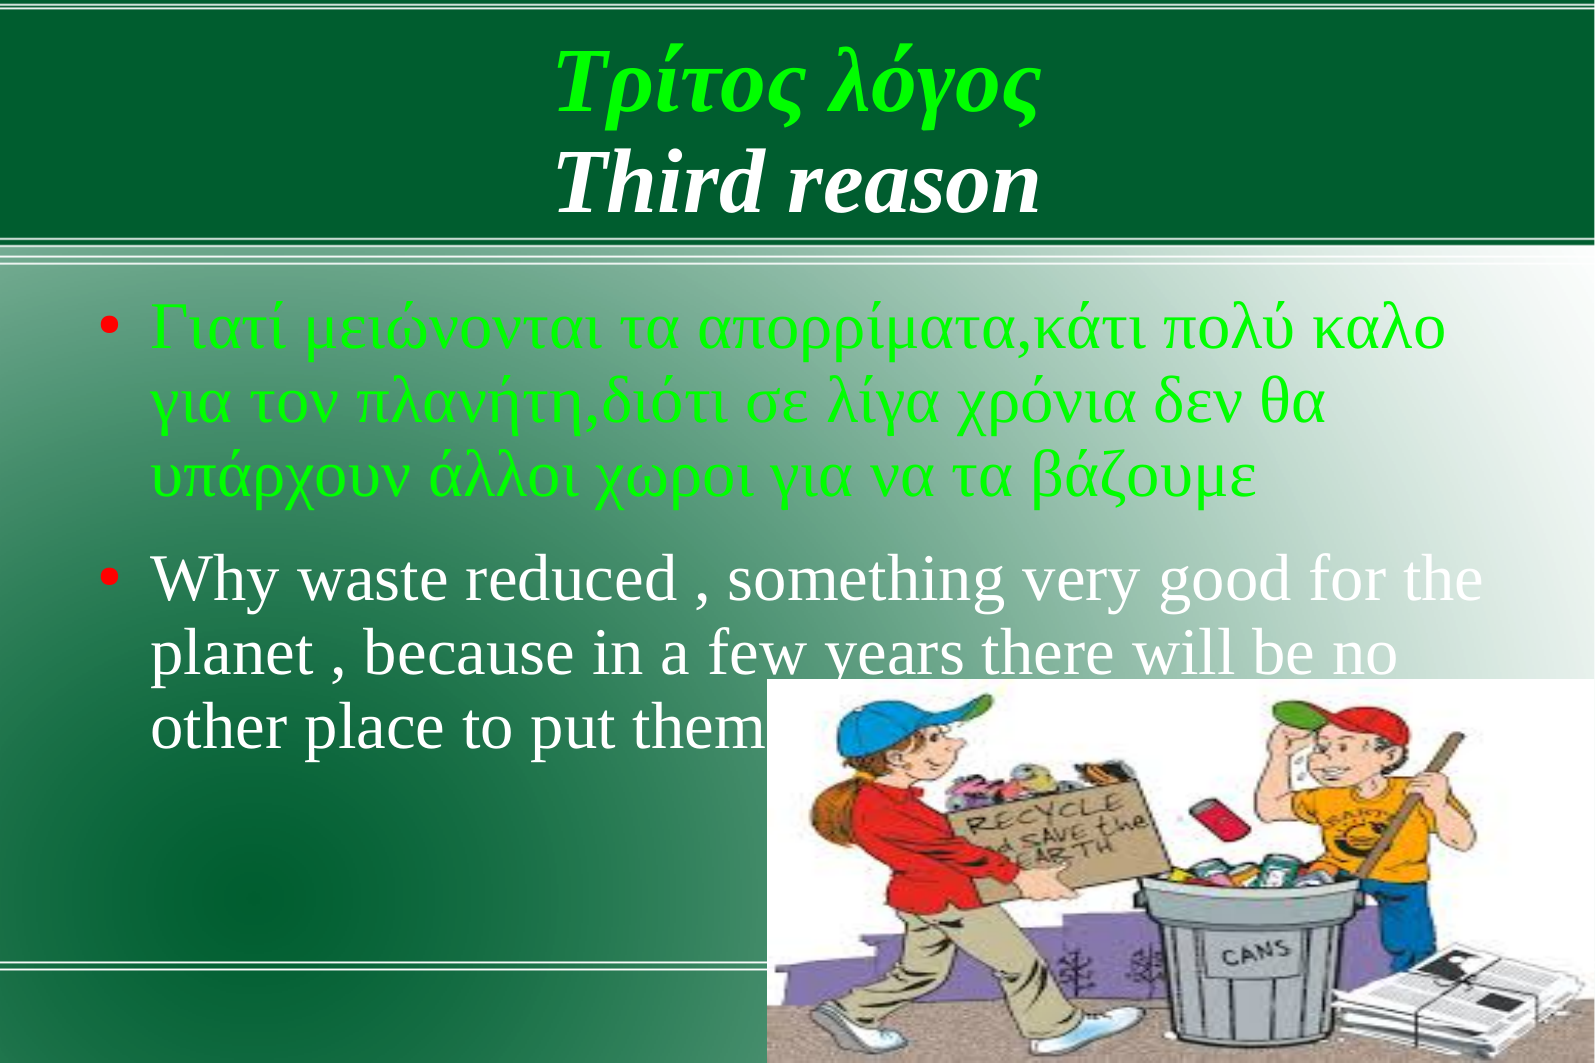

# Τρίτος λόγος Third reason
Γιατί μειώνονται τα απορρίματα,κάτι πολύ καλο για τον πλανήτη,διότι σε λίγα χρόνια δεν θα υπάρχουν άλλοι χωροι για να τα βάζουμε
Why waste reduced , something very good for the planet , because in a few years there will be no other place to put them